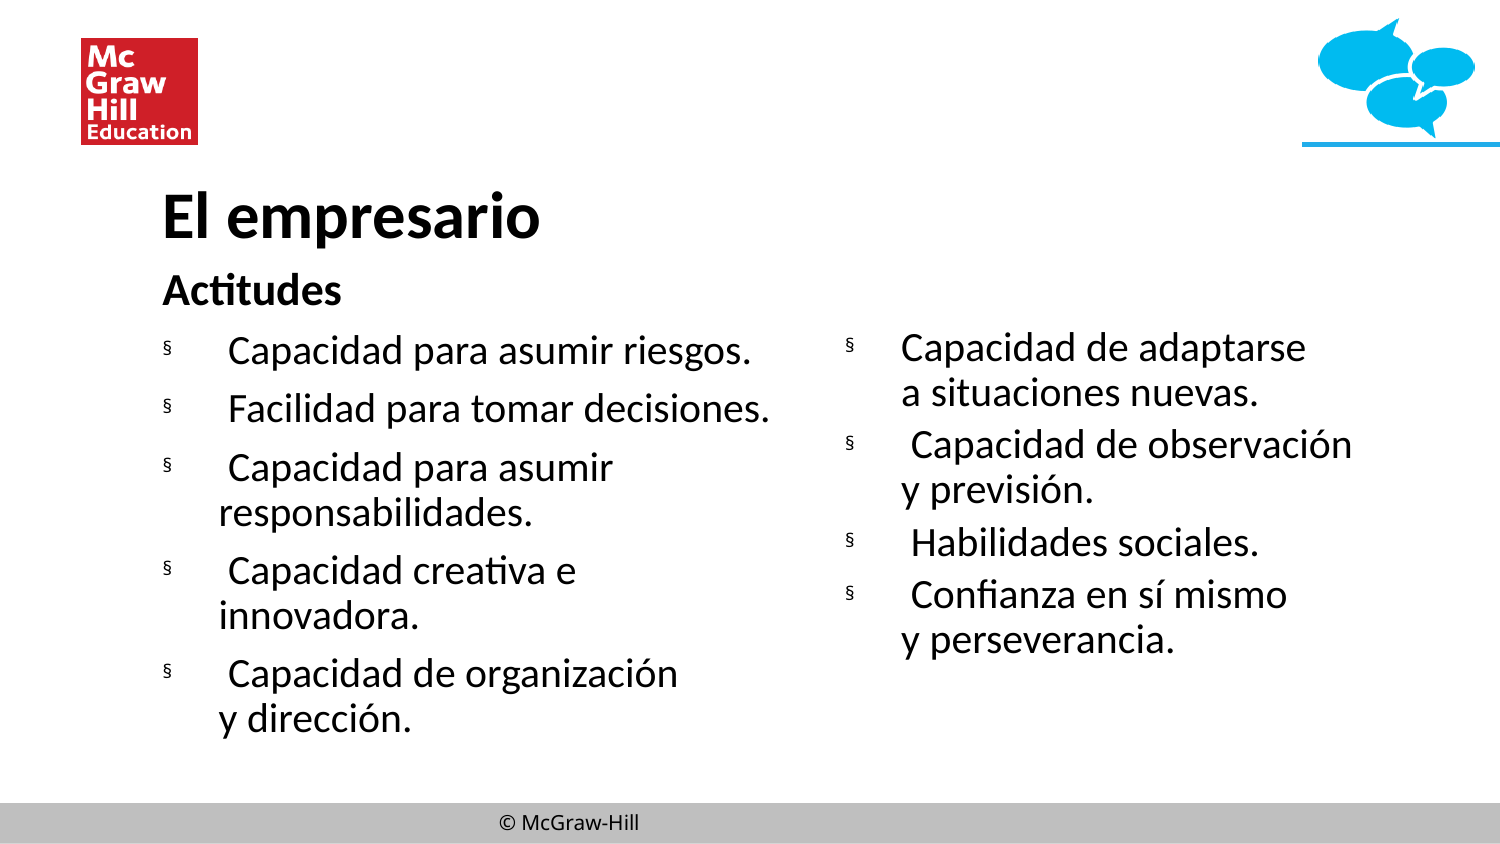

El empresario
Actitudes
 Capacidad para asumir riesgos.
 Facilidad para tomar decisiones.
 Capacidad para asumir responsabilidades.
 Capacidad creativa e innovadora.
 Capacidad de organización
y dirección.
Capacidad de adaptarse
a situaciones nuevas.
 Capacidad de observación
y previsión.
 Habilidades sociales.
 Confianza en sí mismo
y perseverancia.